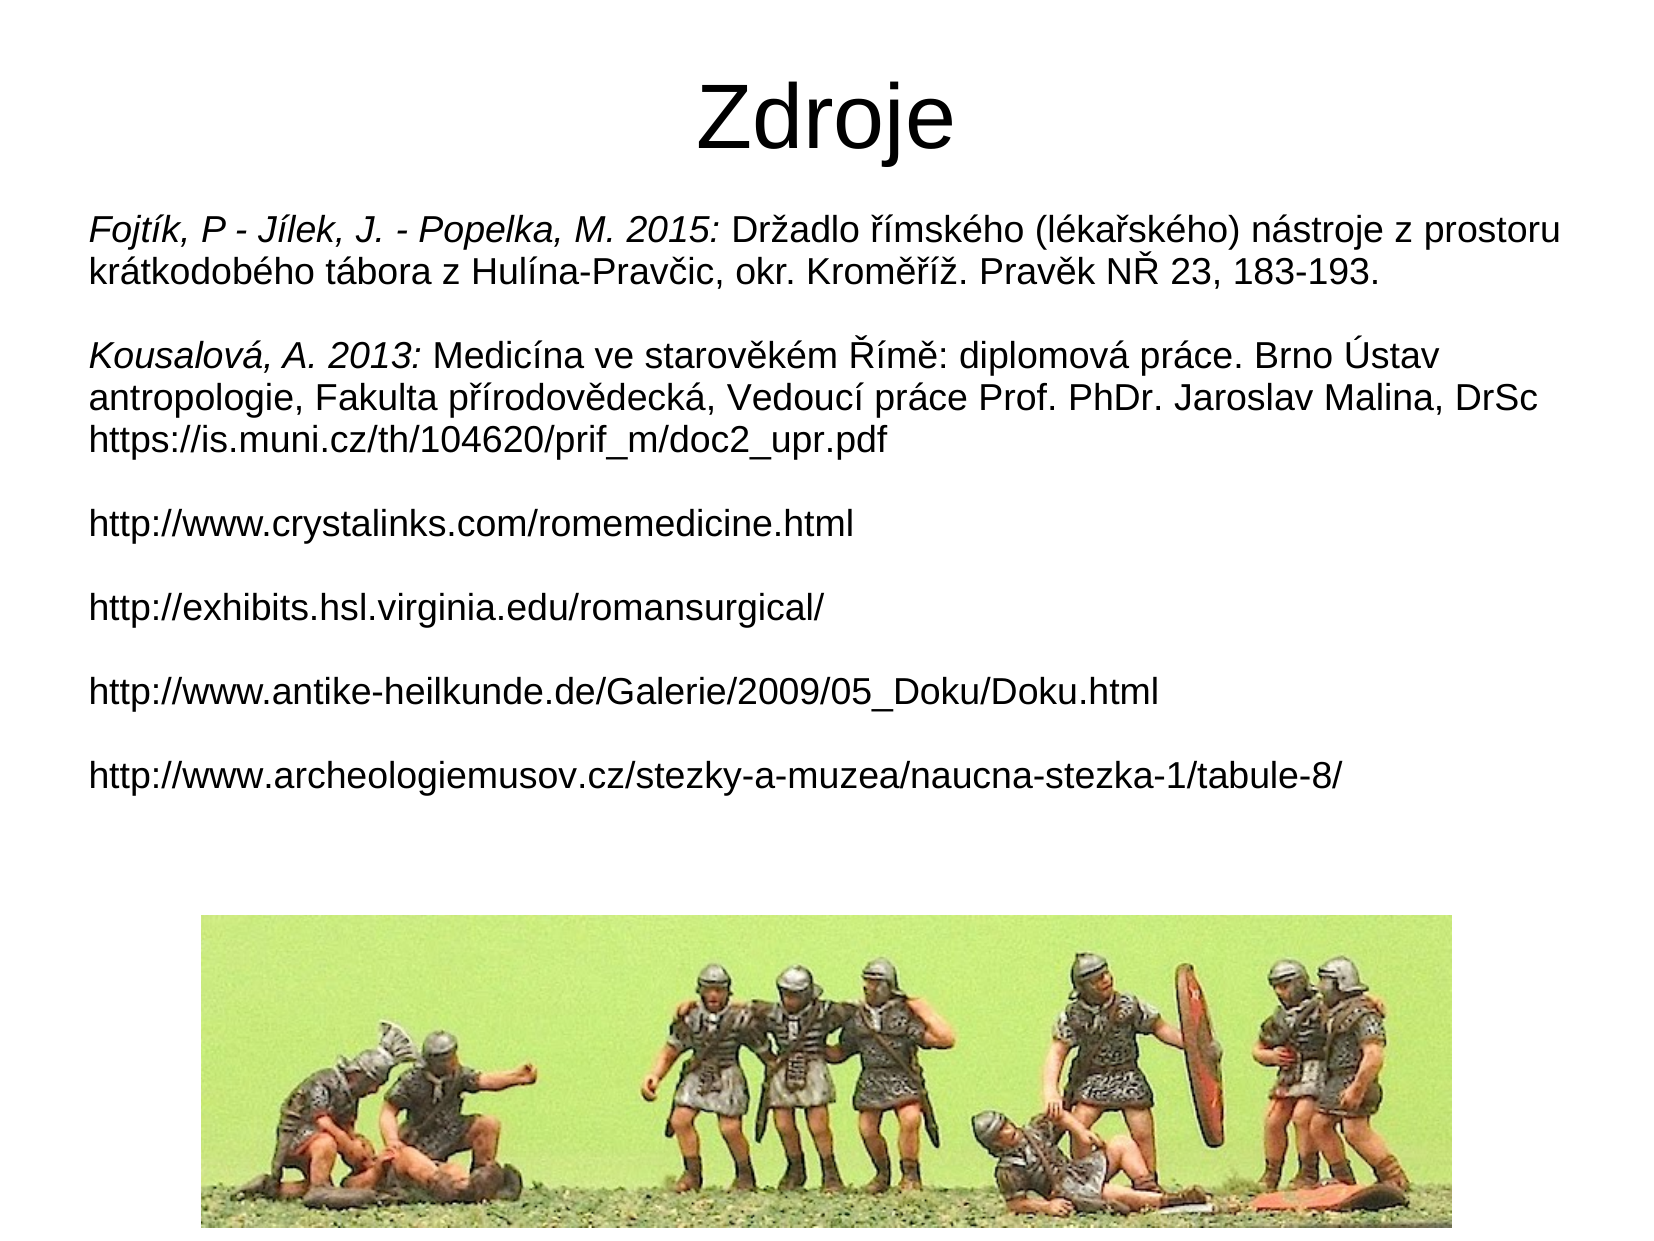

# Zdroje
Fojtík, P - Jílek, J. - Popelka, M. 2015: Držadlo římského (lékařského) nástroje z prostoru krátkodobého tábora z Hulína-Pravčic, okr. Kroměříž. Pravěk NŘ 23, 183-193.
Kousalová, A. 2013: Medicína ve starověkém Římě: diplomová práce. Brno Ústav antropologie, Fakulta přírodovědecká, Vedoucí práce Prof. PhDr. Jaroslav Malina, DrSc
https://is.muni.cz/th/104620/prif_m/doc2_upr.pdf
http://www.crystalinks.com/romemedicine.html
http://exhibits.hsl.virginia.edu/romansurgical/
http://www.antike-heilkunde.de/Galerie/2009/05_Doku/Doku.html
http://www.archeologiemusov.cz/stezky-a-muzea/naucna-stezka-1/tabule-8/